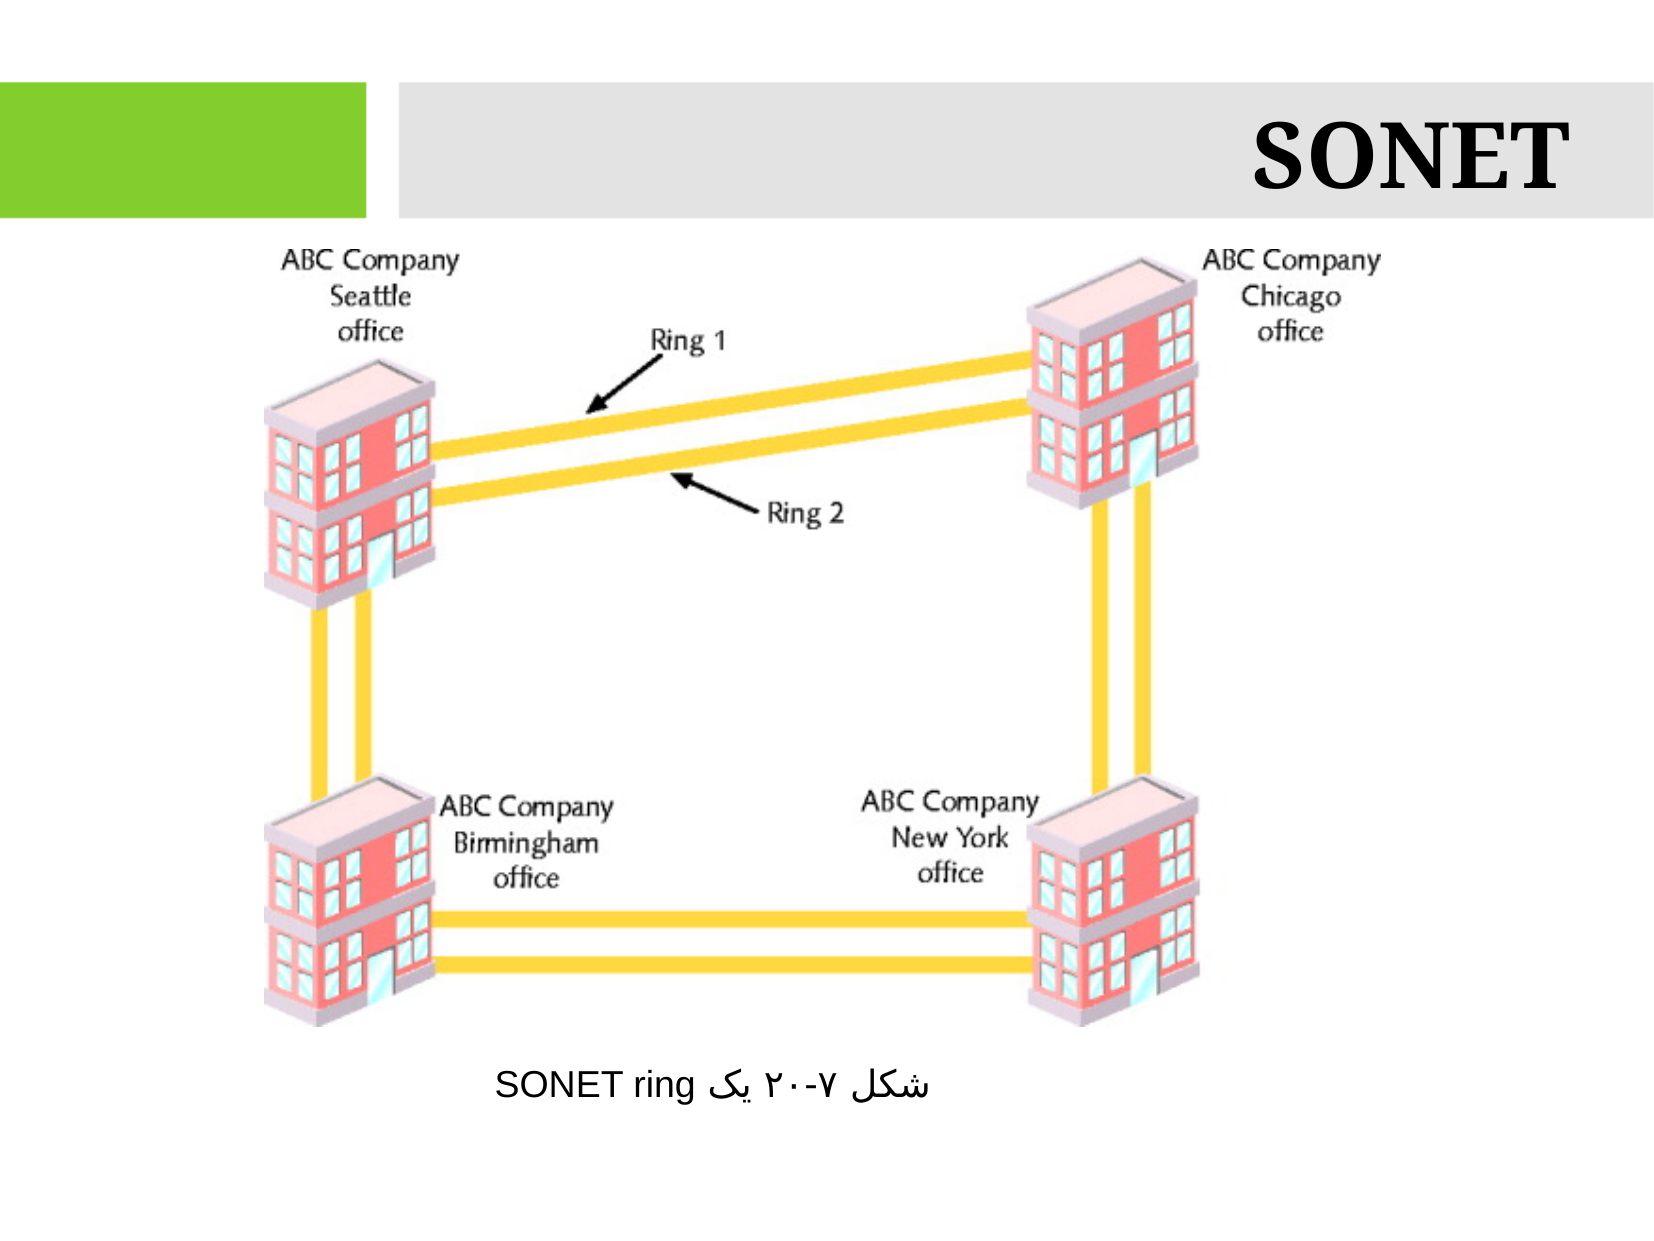

# SONET
شکل ۷-۲۰ یک SONET ring